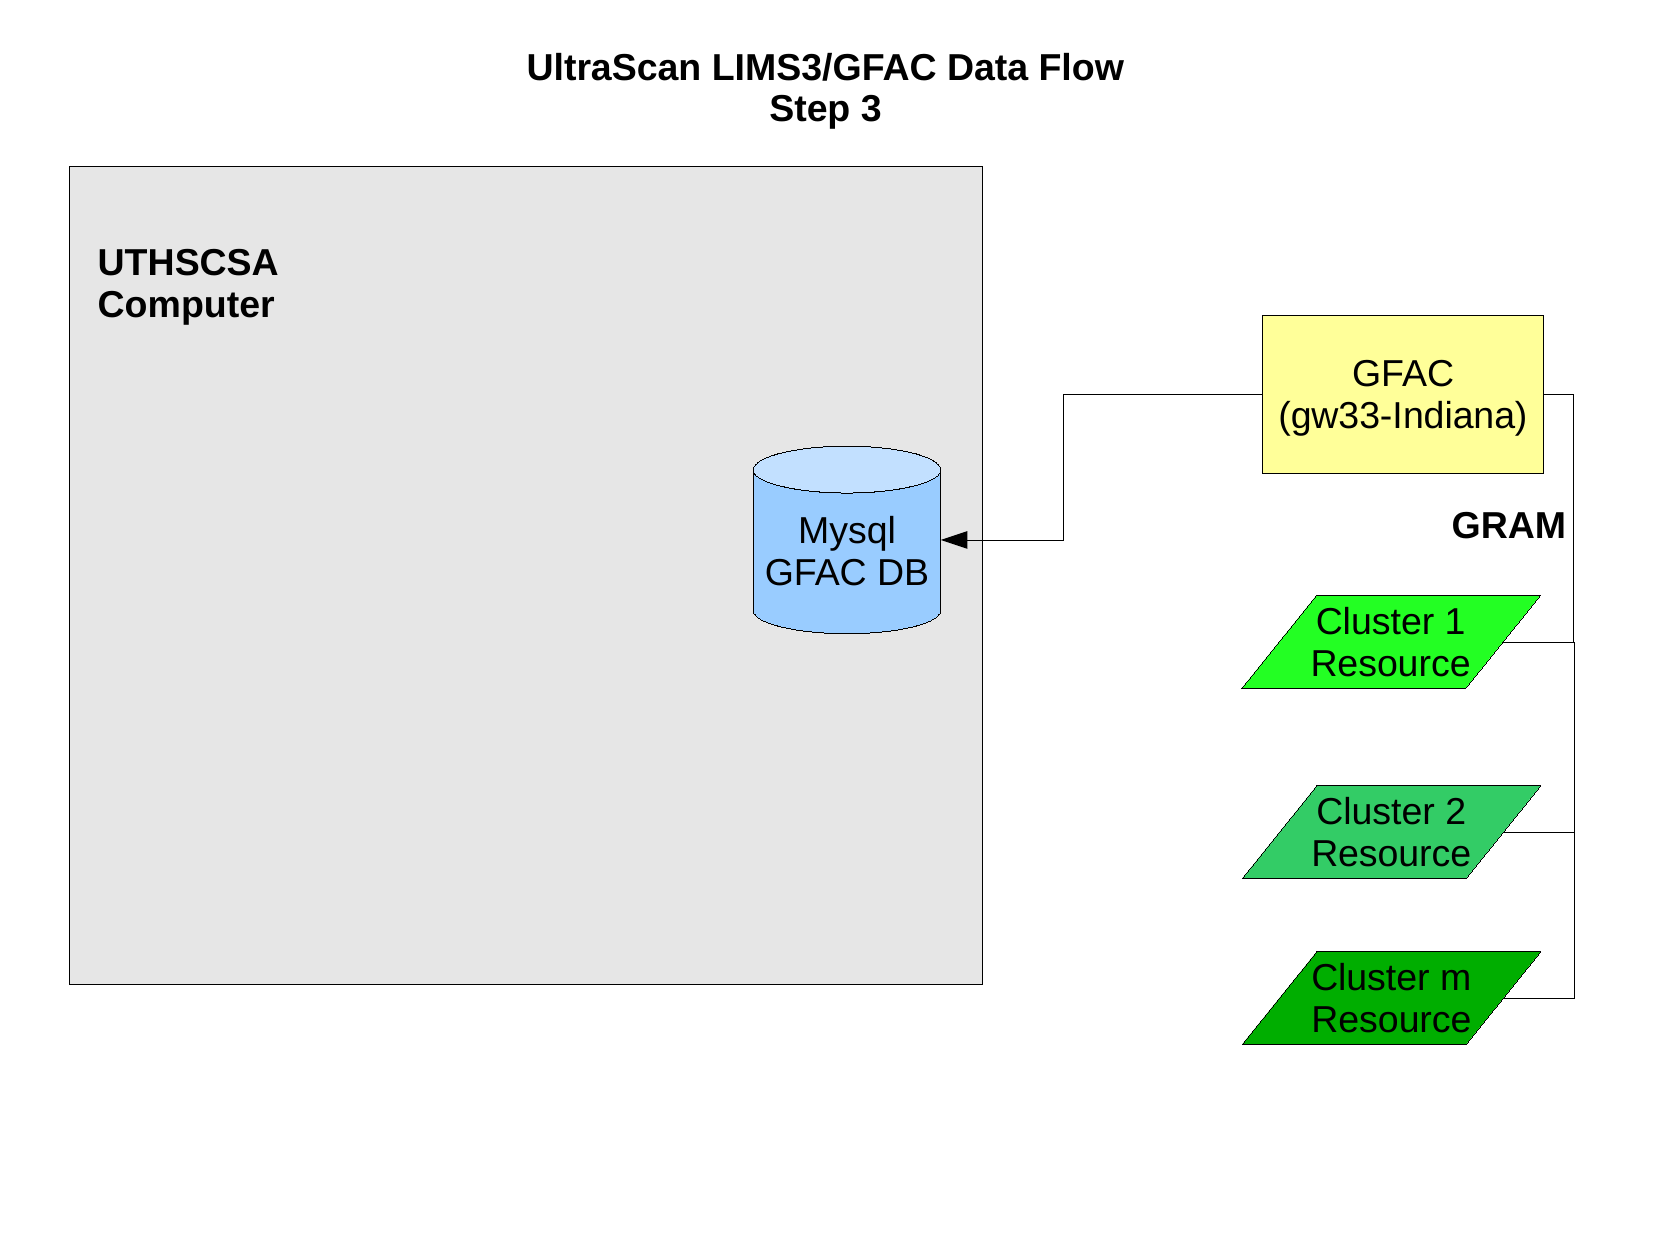

UltraScan LIMS3/GFAC Data Flow
Step 3
UTHSCSA
Computer
GFAC
(gw33-Indiana)
Mysql
GFAC DB
GRAM
Cluster 1
Resource
Cluster 2
Resource
Cluster m
Resource